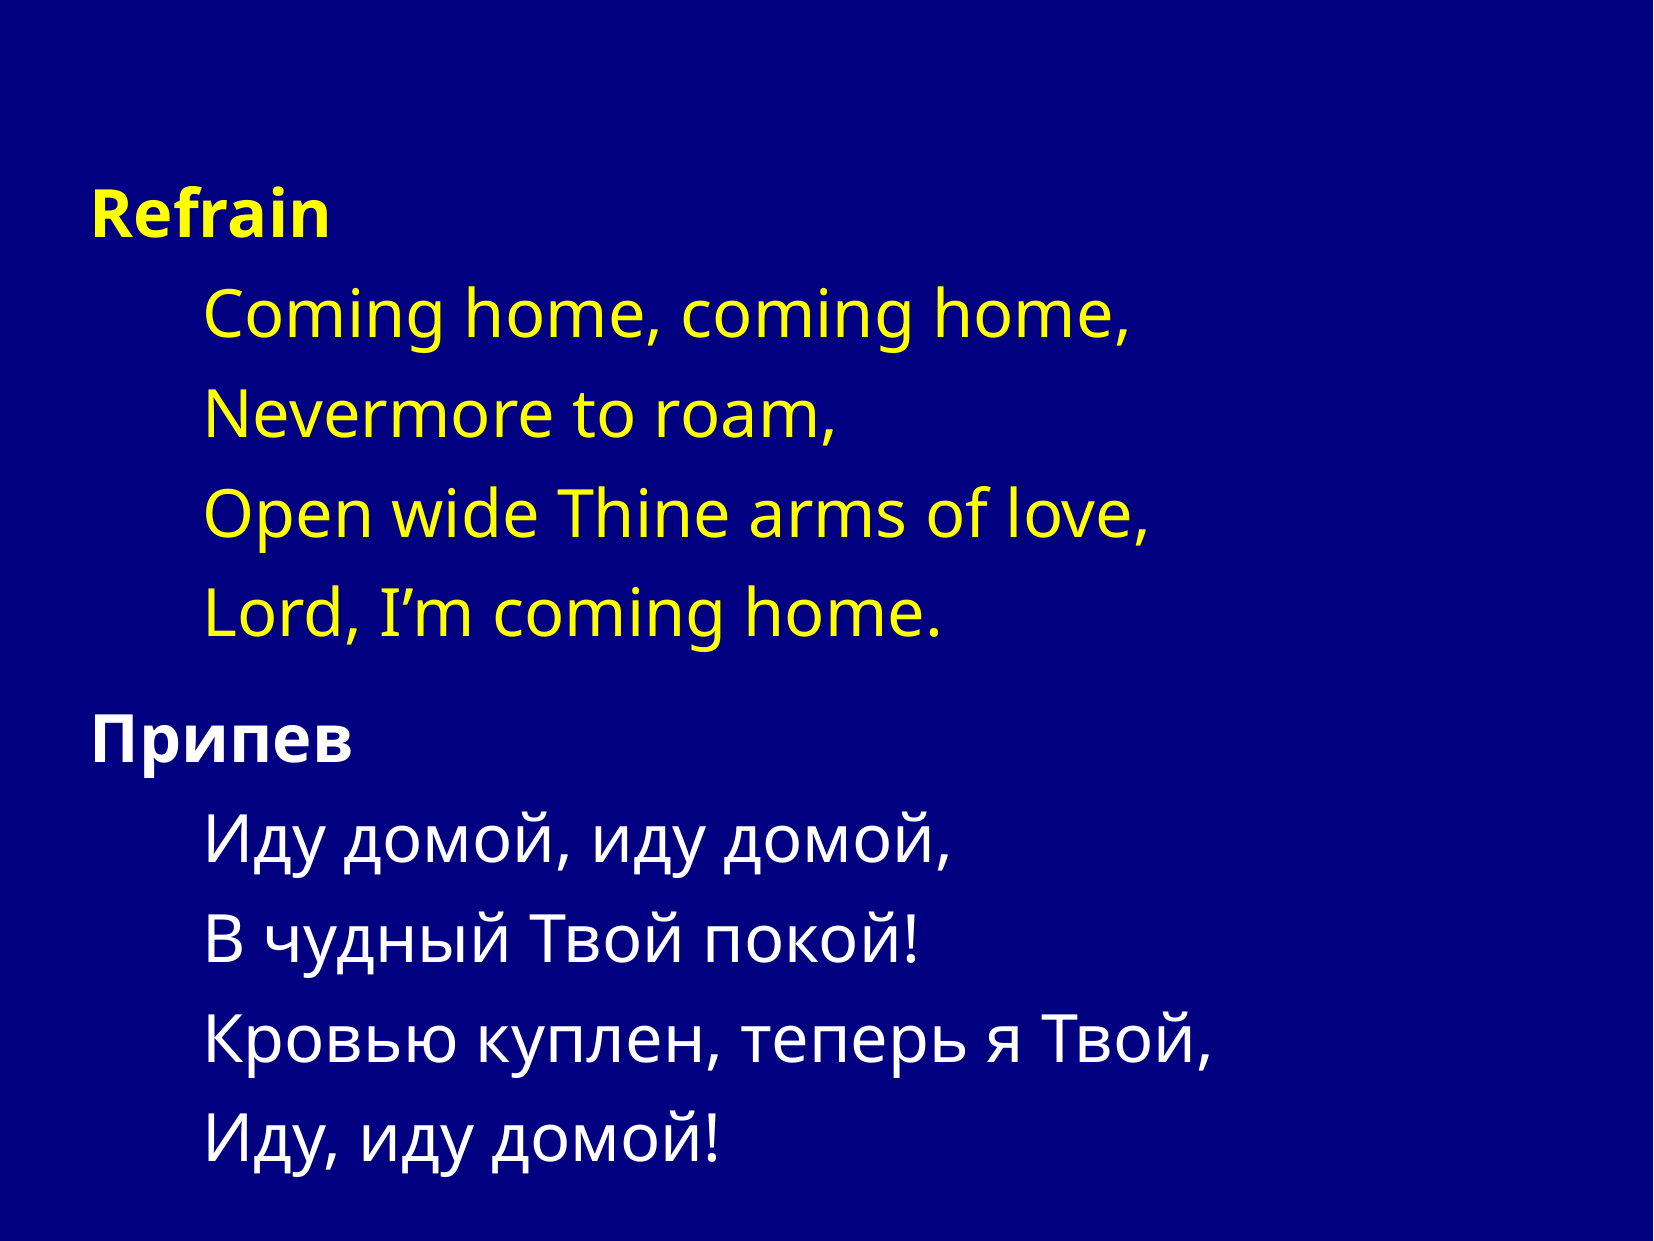

Refrain
	Coming home, coming home,
	Nevermore to roam,
	Open wide Thine arms of love,
	Lord, I’m coming home.
Припев
	Иду домой, иду домой,
	В чудный Твой покой!
	Кровью куплен, теперь я Твой,
	Иду, иду домой!